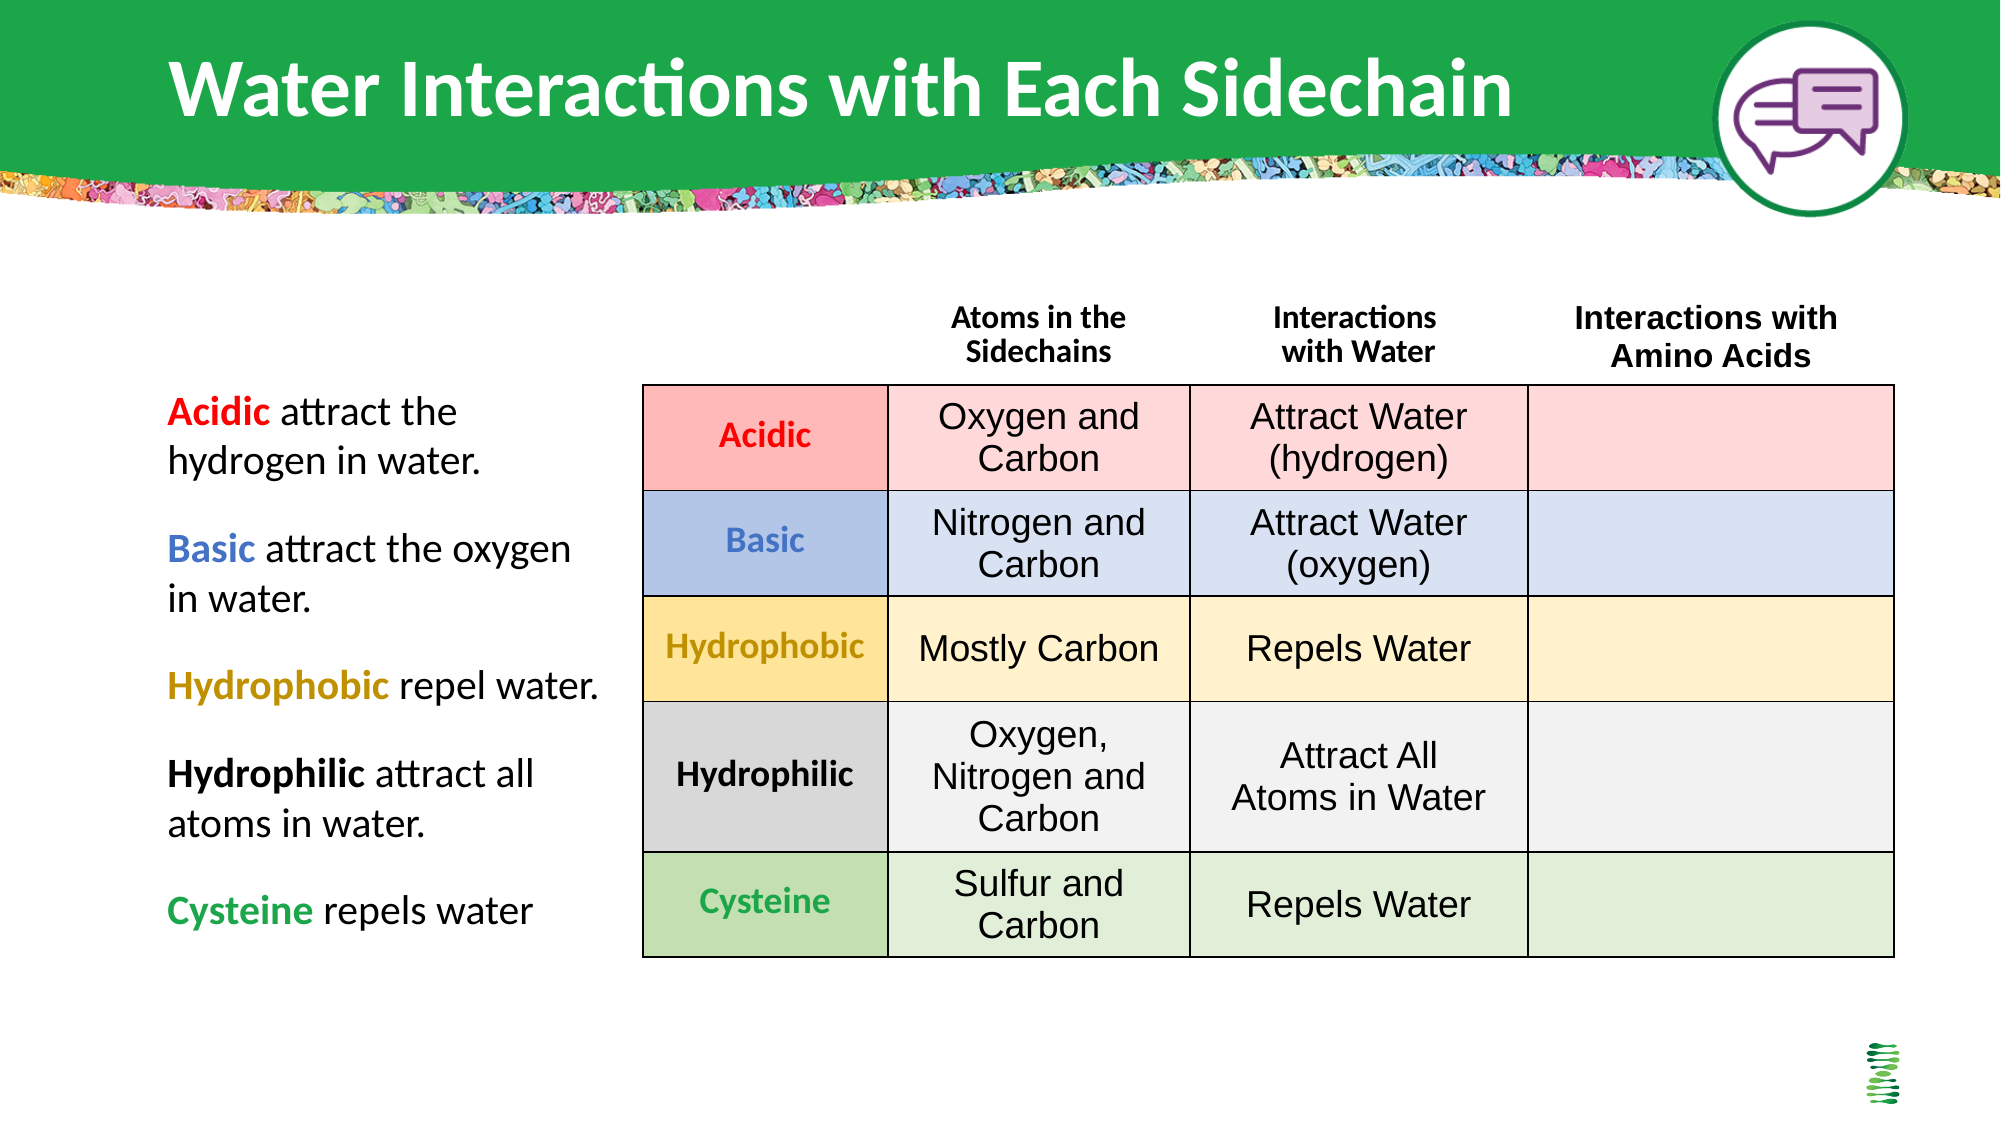

Water Interactions with Each Sidechain
| | Atoms in the Sidechains | Interactions with Water | Interactions with Amino Acids |
| --- | --- | --- | --- |
| Acidic | Oxygen and Carbon | Attract Water (hydrogen) | |
| Basic | Nitrogen and Carbon | Attract Water (oxygen) | |
| Hydrophobic | Mostly Carbon | Repels Water | |
| Hydrophilic | Oxygen, Nitrogen and Carbon | Attract All Atoms in Water | |
| Cysteine | Sulfur and Carbon | Repels Water | |
Acidic attract the hydrogen in water.
Basic attract the oxygen in water.
Hydrophobic repel water.
Hydrophilic attract all atoms in water.
Cysteine repels water